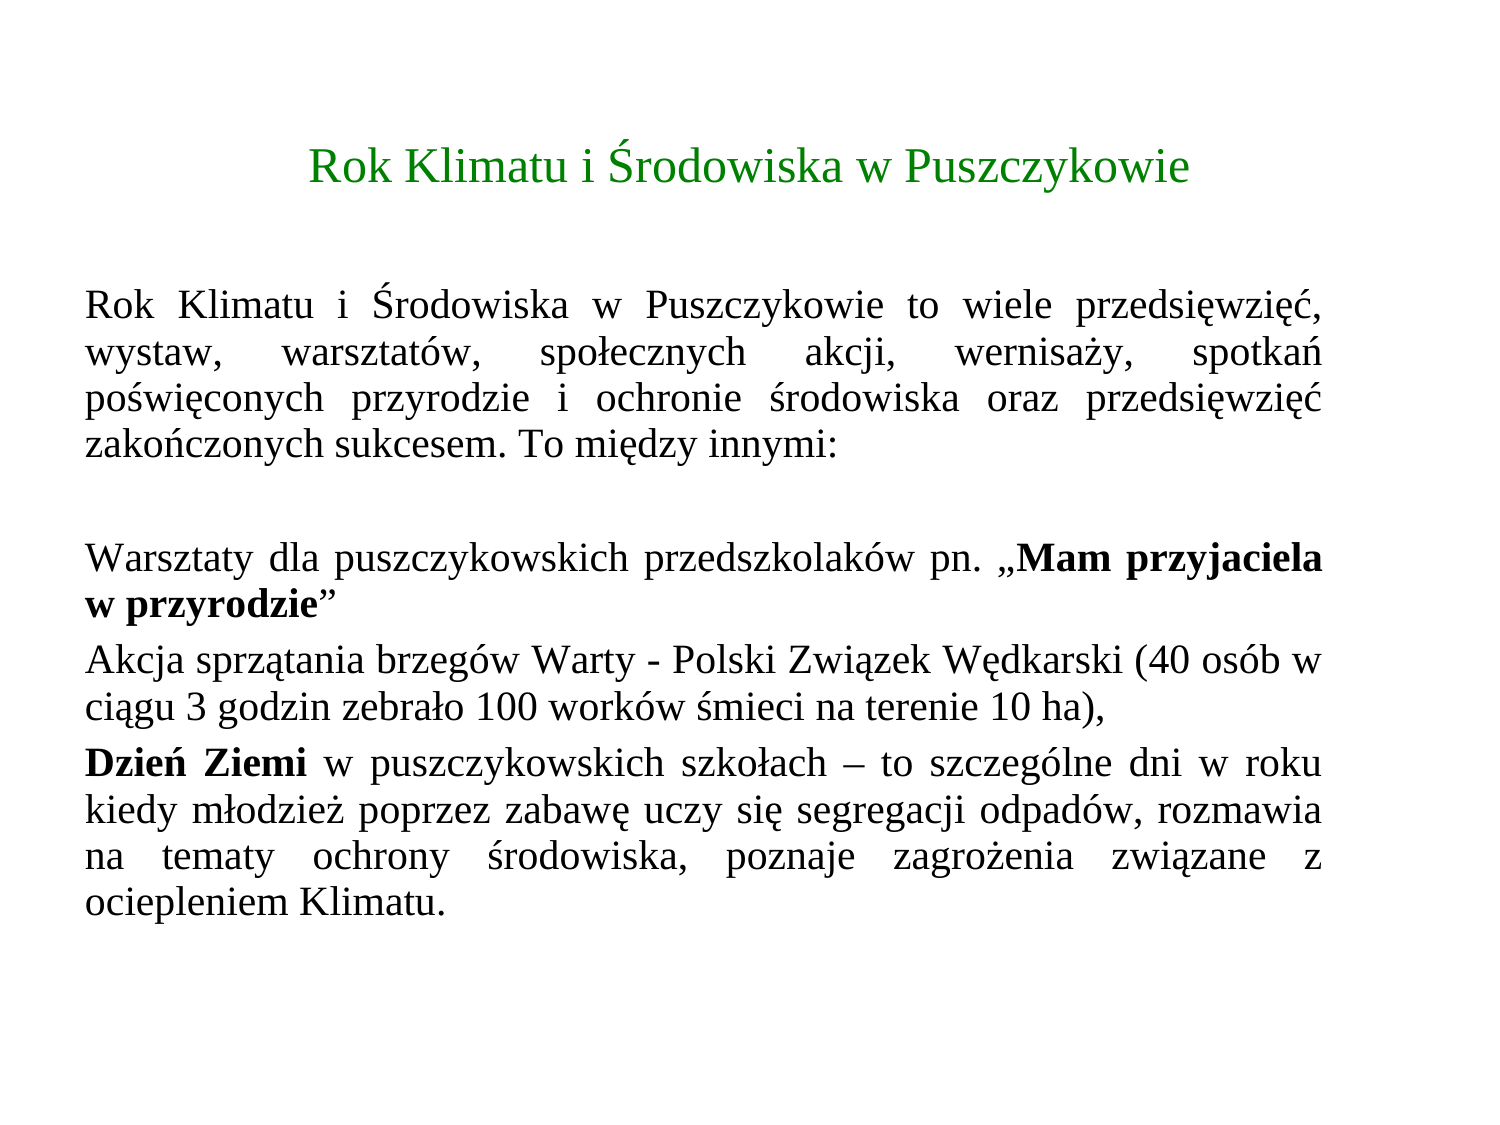

# Rok Klimatu i Środowiska w Puszczykowie
Rok Klimatu i Środowiska w Puszczykowie to wiele przedsięwzięć, wystaw, warsztatów, społecznych akcji, wernisaży, spotkań poświęconych przyrodzie i ochronie środowiska oraz przedsięwzięć zakończonych sukcesem. To między innymi:
Warsztaty dla puszczykowskich przedszkolaków pn. „Mam przyjaciela w przyrodzie”
Akcja sprzątania brzegów Warty - Polski Związek Wędkarski (40 osób w ciągu 3 godzin zebrało 100 worków śmieci na terenie 10 ha),
Dzień Ziemi w puszczykowskich szkołach – to szczególne dni w roku kiedy młodzież poprzez zabawę uczy się segregacji odpadów, rozmawia na tematy ochrony środowiska, poznaje zagrożenia związane z ociepleniem Klimatu.